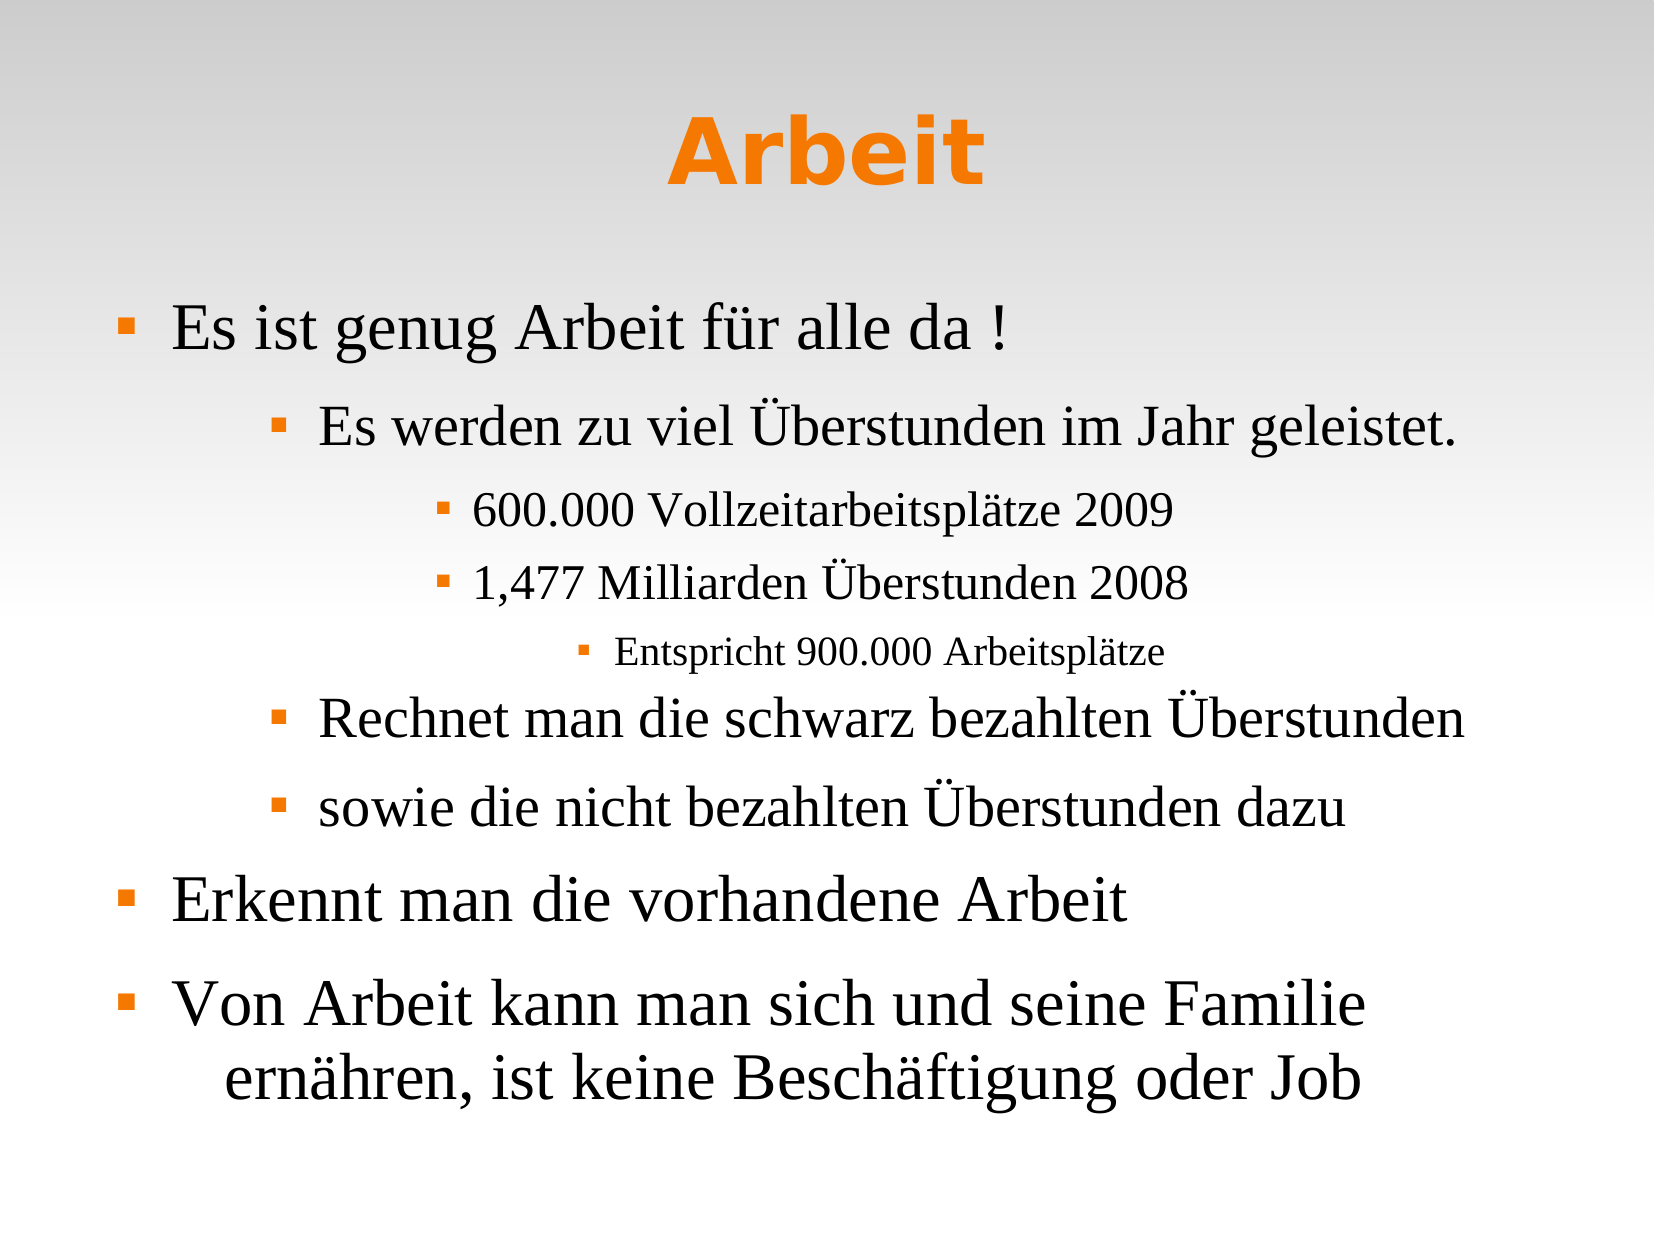

# Arbeit
Es ist genug Arbeit für alle da !
Es werden zu viel Überstunden im Jahr geleistet.
600.000 Vollzeitarbeitsplätze 2009
1,477 Milliarden Überstunden 2008
Entspricht 900.000 Arbeitsplätze
Rechnet man die schwarz bezahlten Überstunden
sowie die nicht bezahlten Überstunden dazu
Erkennt man die vorhandene Arbeit
Von Arbeit kann man sich und seine Familie ernähren, ist keine Beschäftigung oder Job